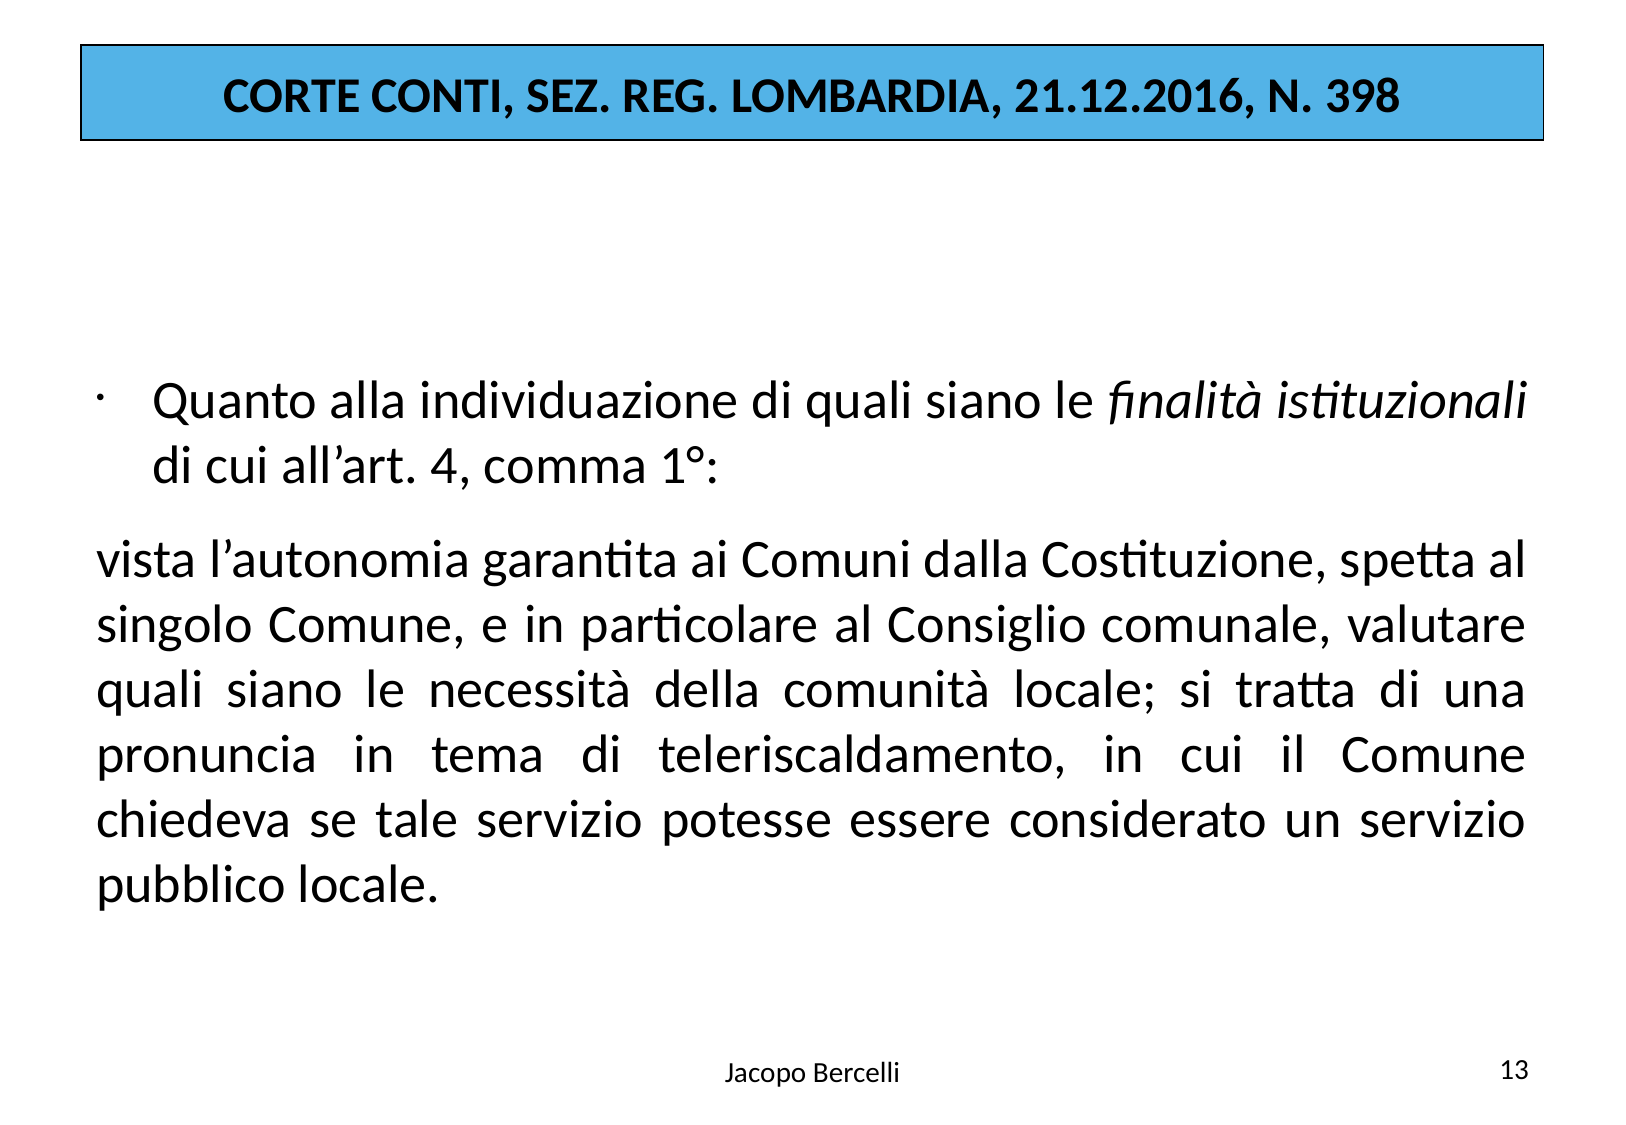

# CORTE CONTI, SEZ. REG. LOMBARDIA, 21.12.2016, N. 398
Quanto alla individuazione di quali siano le finalità istituzionali di cui all’art. 4, comma 1°:
vista l’autonomia garantita ai Comuni dalla Costituzione, spetta al singolo Comune, e in particolare al Consiglio comunale, valutare quali siano le necessità della comunità locale; si tratta di una pronuncia in tema di teleriscaldamento, in cui il Comune chiedeva se tale servizio potesse essere considerato un servizio pubblico locale.
Jacopo Bercelli